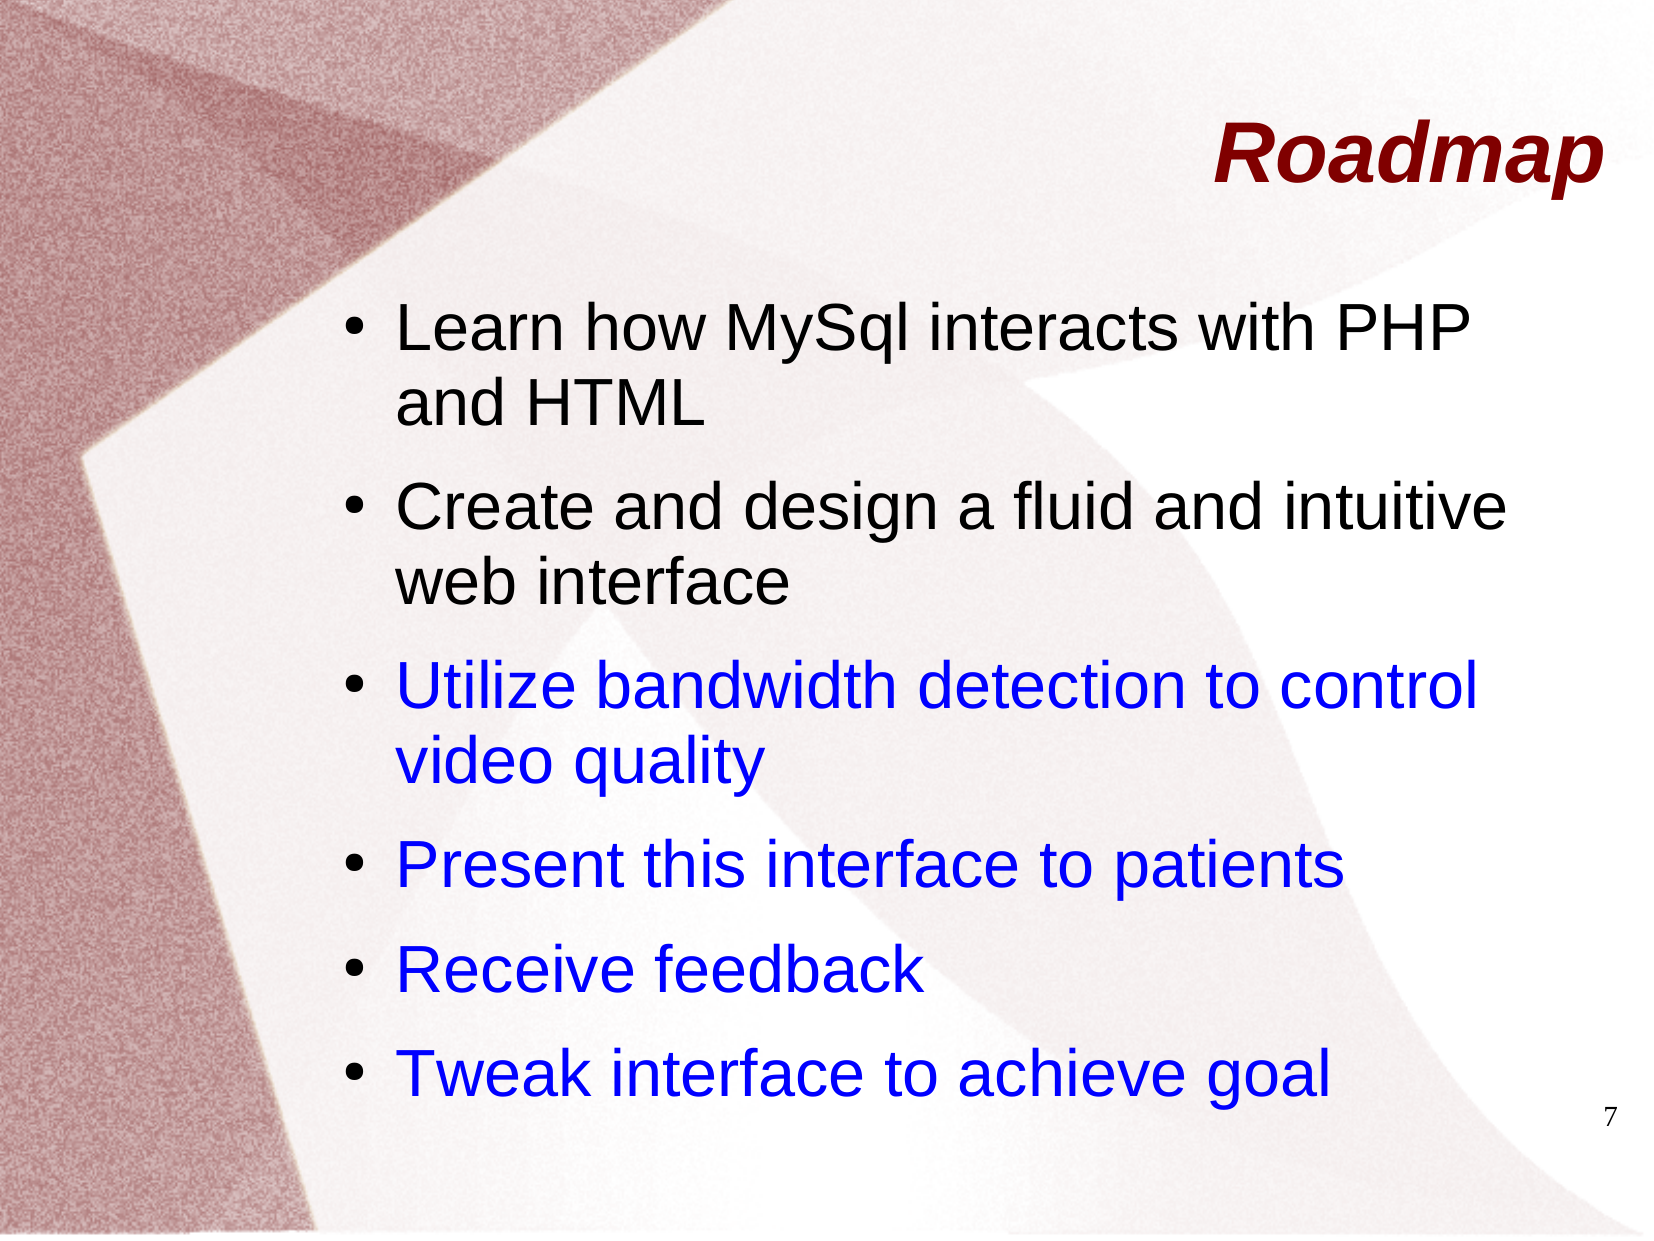

# Roadmap
Learn how MySql interacts with PHP and HTML
Create and design a fluid and intuitive web interface
Utilize bandwidth detection to control video quality
Present this interface to patients
Receive feedback
Tweak interface to achieve goal
7